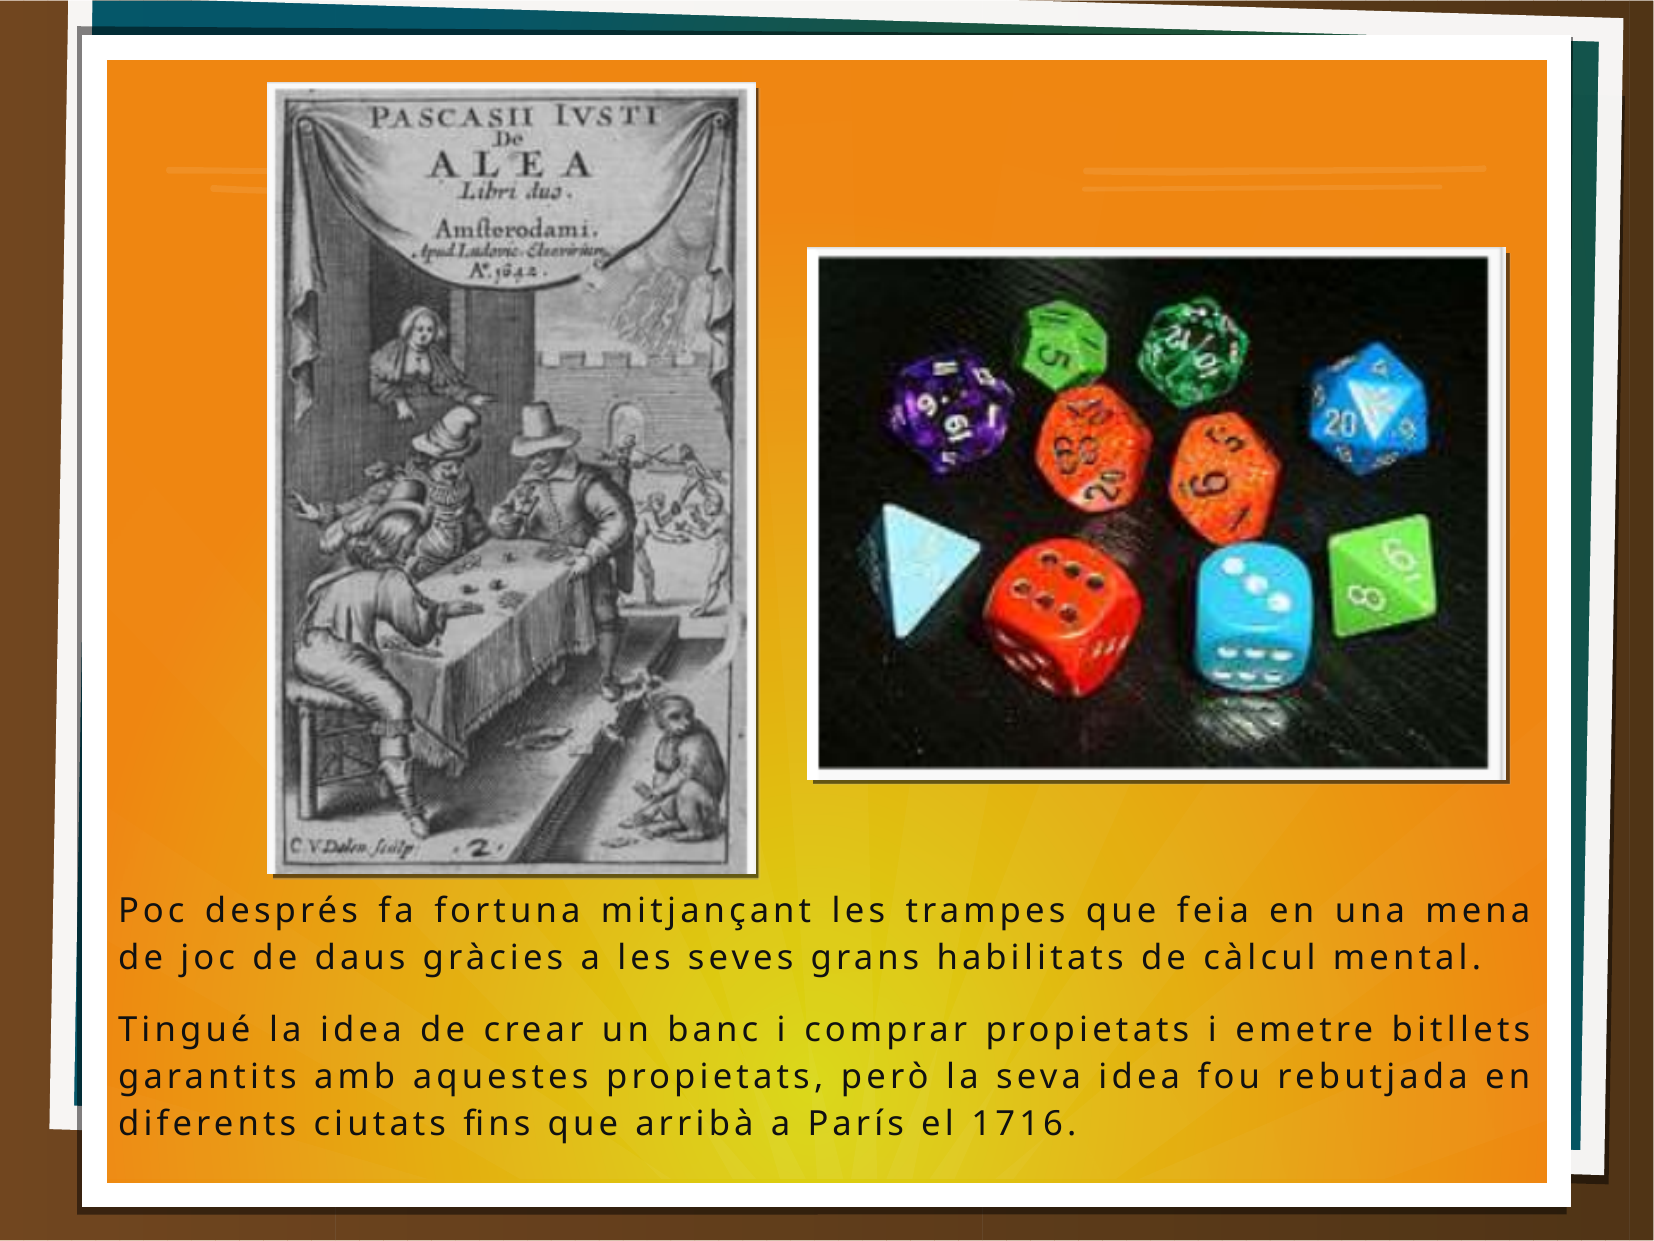

# Poc després fa fortuna mitjançant les trampes que feia en una mena de joc de daus gràcies a les seves grans habilitats de càlcul mental.
Tingué la idea de crear un banc i comprar propietats i emetre bitllets garantits amb aquestes propietats, però la seva idea fou rebutjada en diferents ciutats fins que arribà a París el 1716.